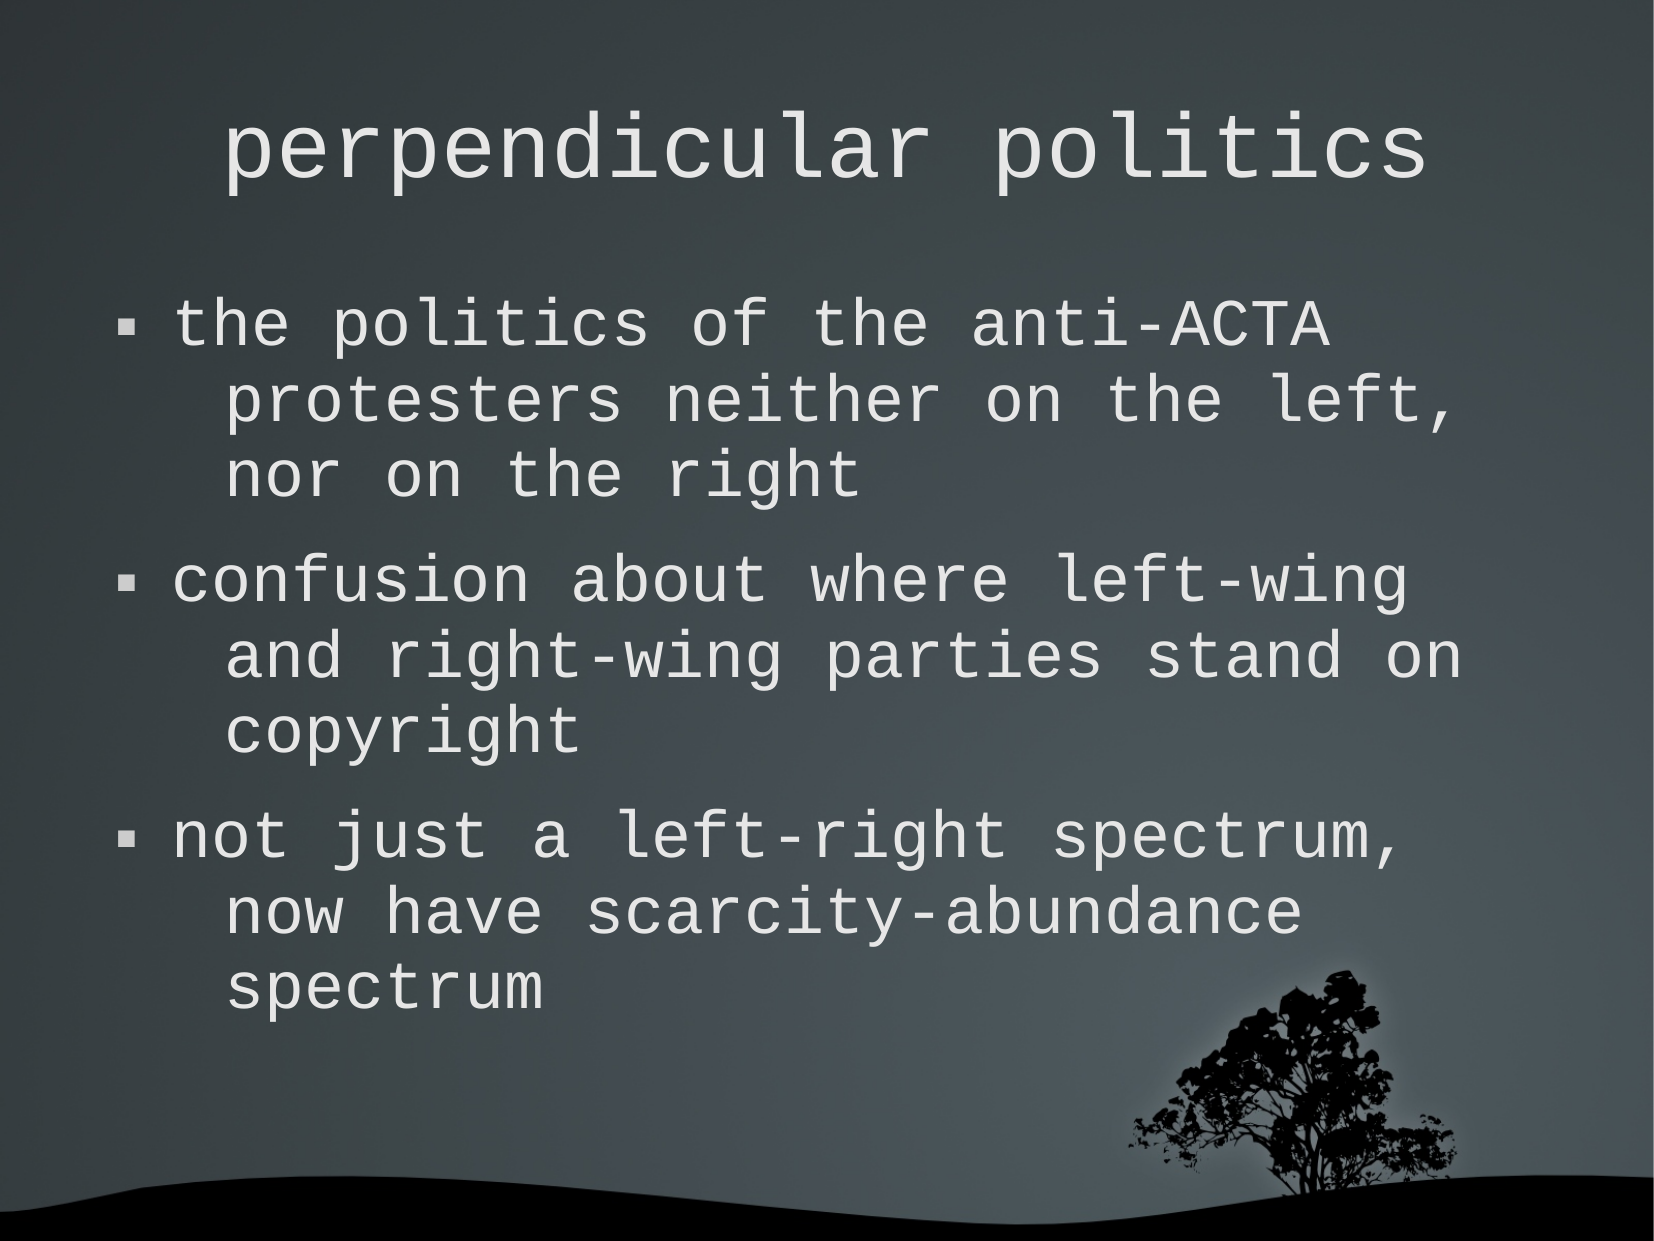

# perpendicular politics
the politics of the anti-ACTA protesters neither on the left, nor on the right
confusion about where left-wing and right-wing parties stand on copyright
not just a left-right spectrum, now have scarcity-abundance spectrum